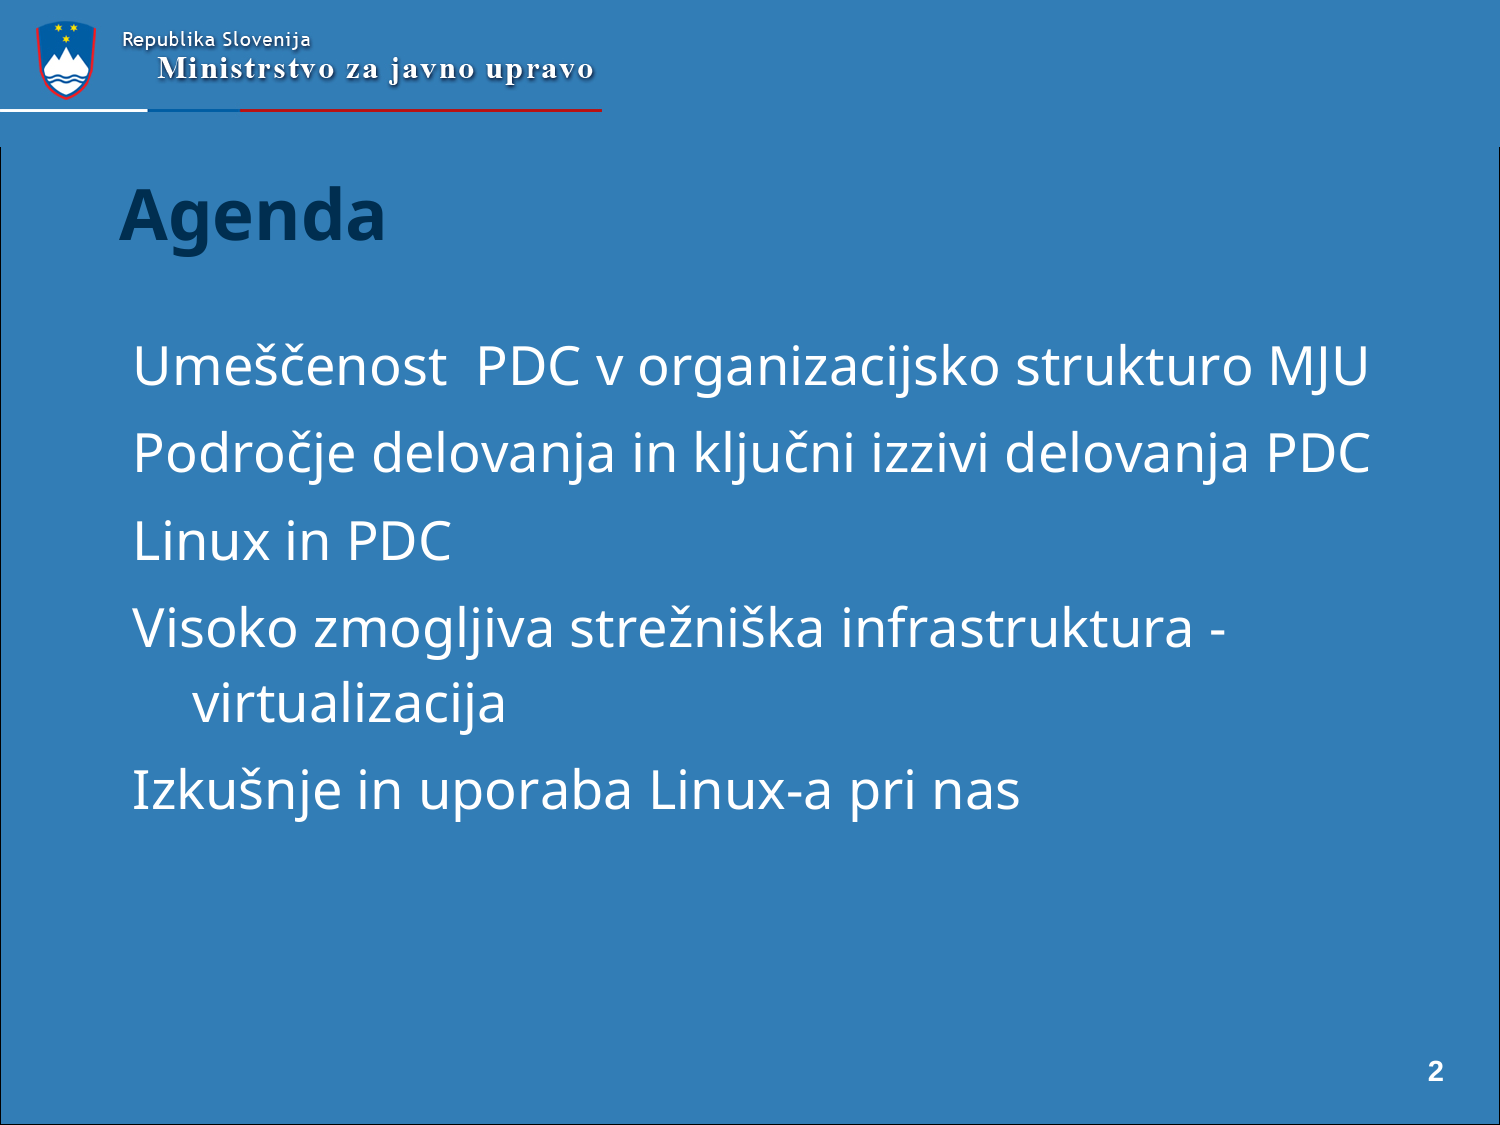

# Agenda
Umeščenost PDC v organizacijsko strukturo MJU
Področje delovanja in ključni izzivi delovanja PDC
Linux in PDC
Visoko zmogljiva strežniška infrastruktura - virtualizacija
Izkušnje in uporaba Linux-a pri nas
2